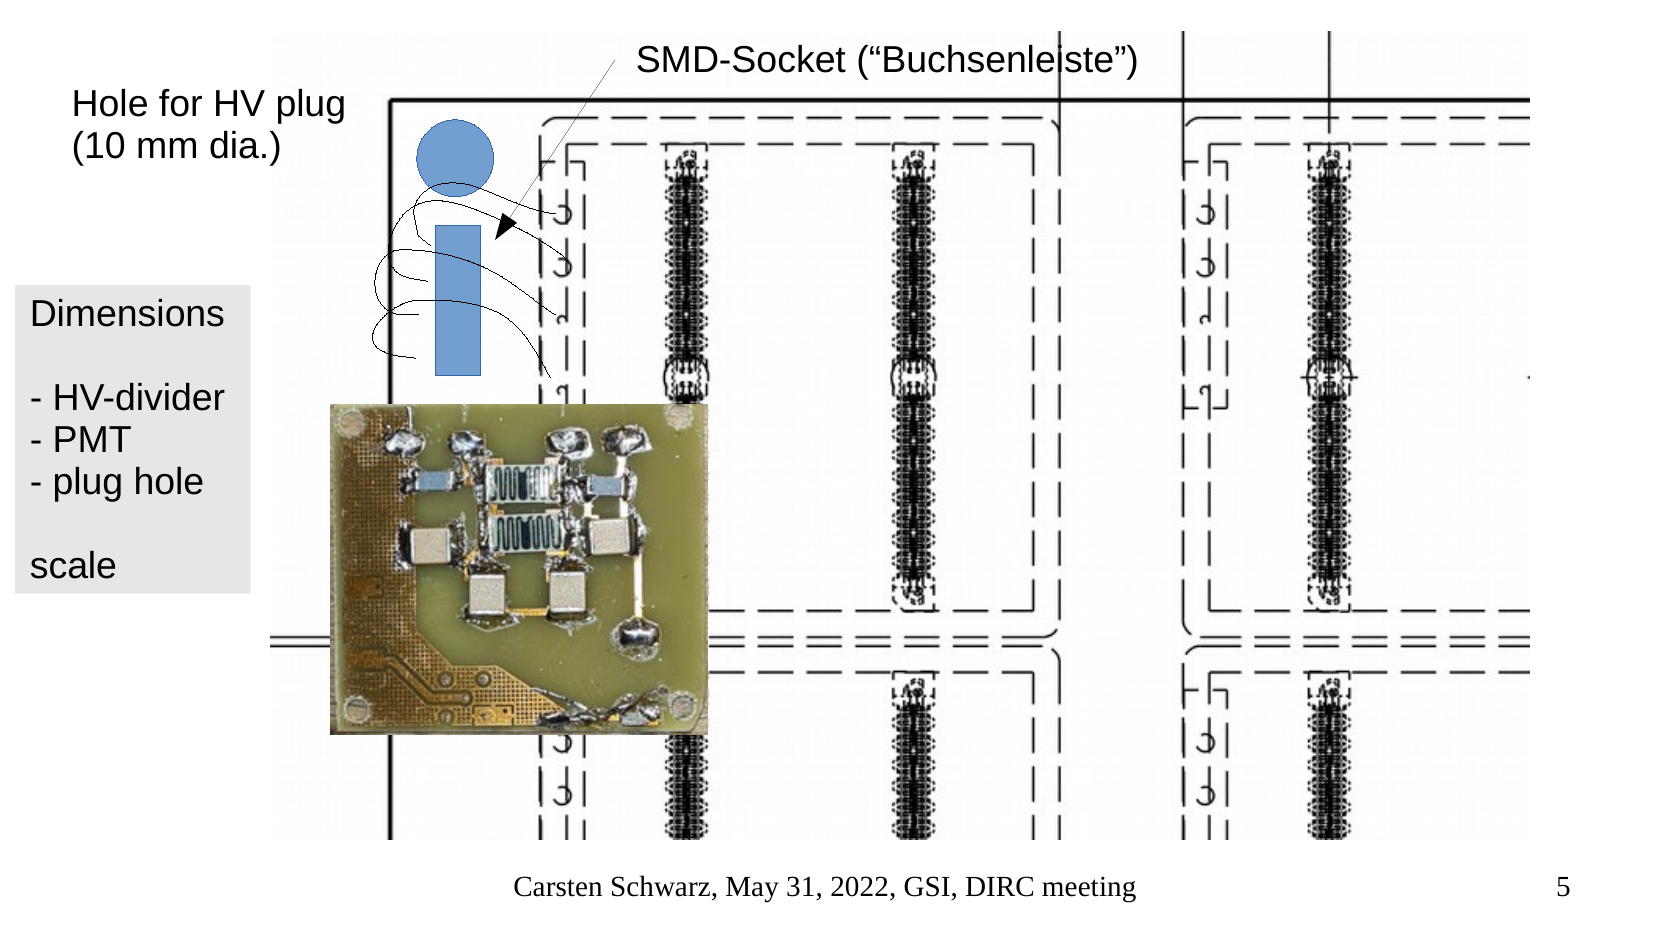

SMD-Socket (“Buchsenleiste”)
Hole for HV plug
(10 mm dia.)
Dimensions
- HV-divider
- PMT
- plug hole
scale
5